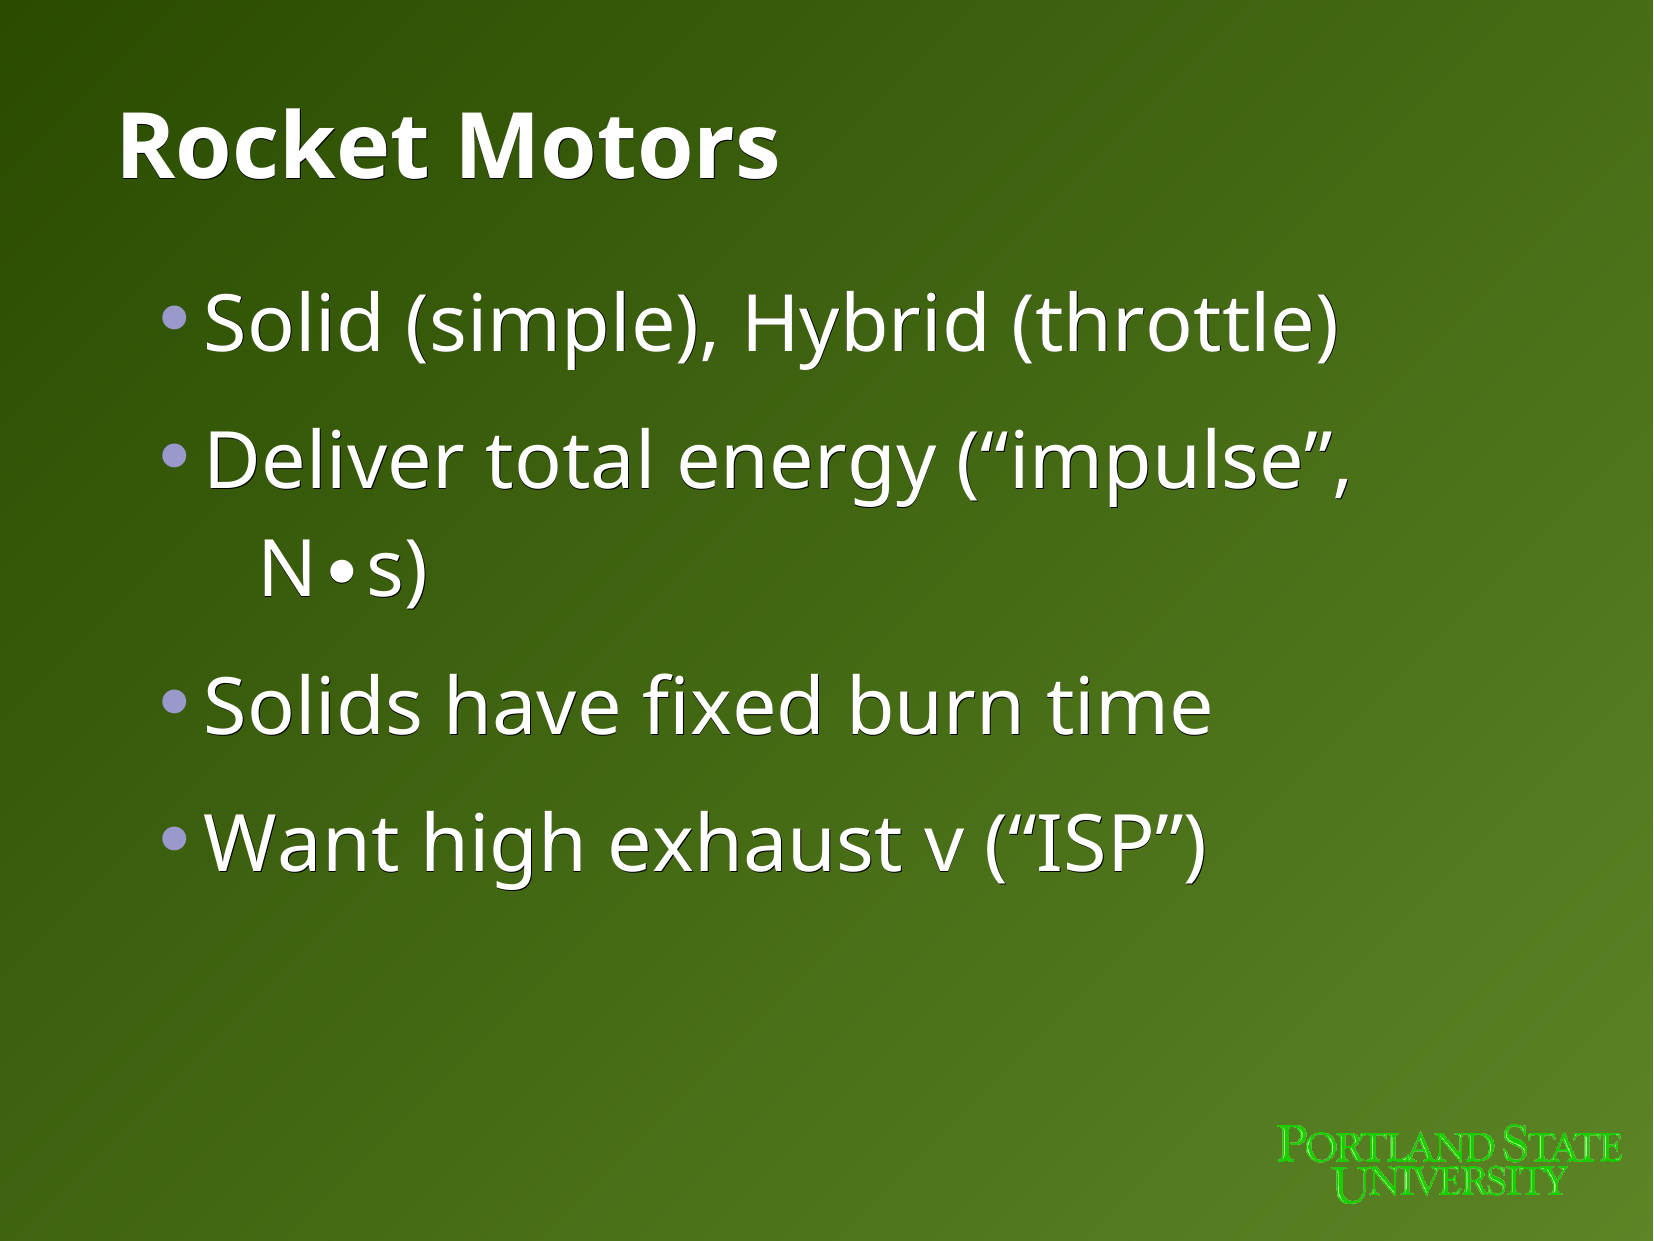

# Rocket Motors
Solid (simple), Hybrid (throttle)
Deliver total energy (“impulse”, N∙s)
Solids have fixed burn time
Want high exhaust v (“ISP”)